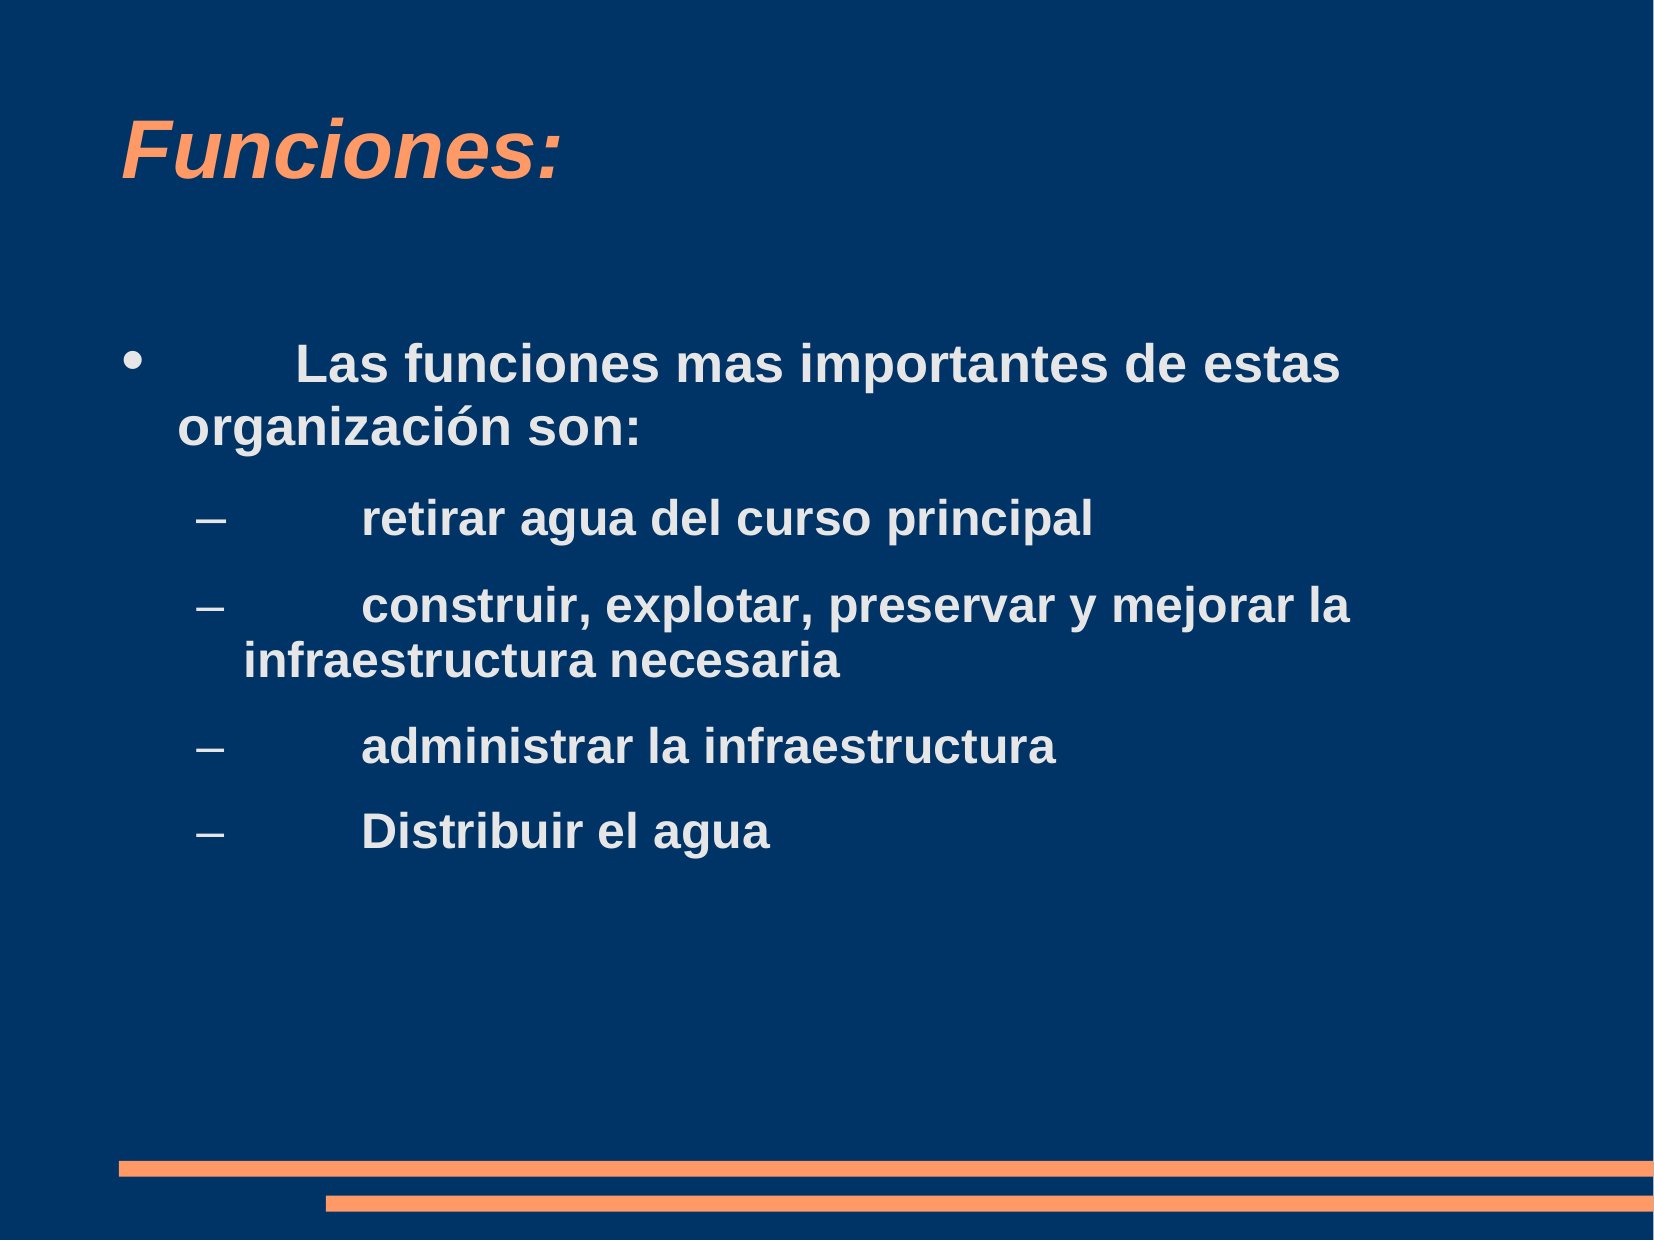

# Funciones:
•	Las funciones mas importantes de estas organización son:
–	retirar agua del curso principal
–	construir, explotar, preservar y mejorar la 	infraestructura necesaria
–	administrar la infraestructura
–	Distribuir el agua